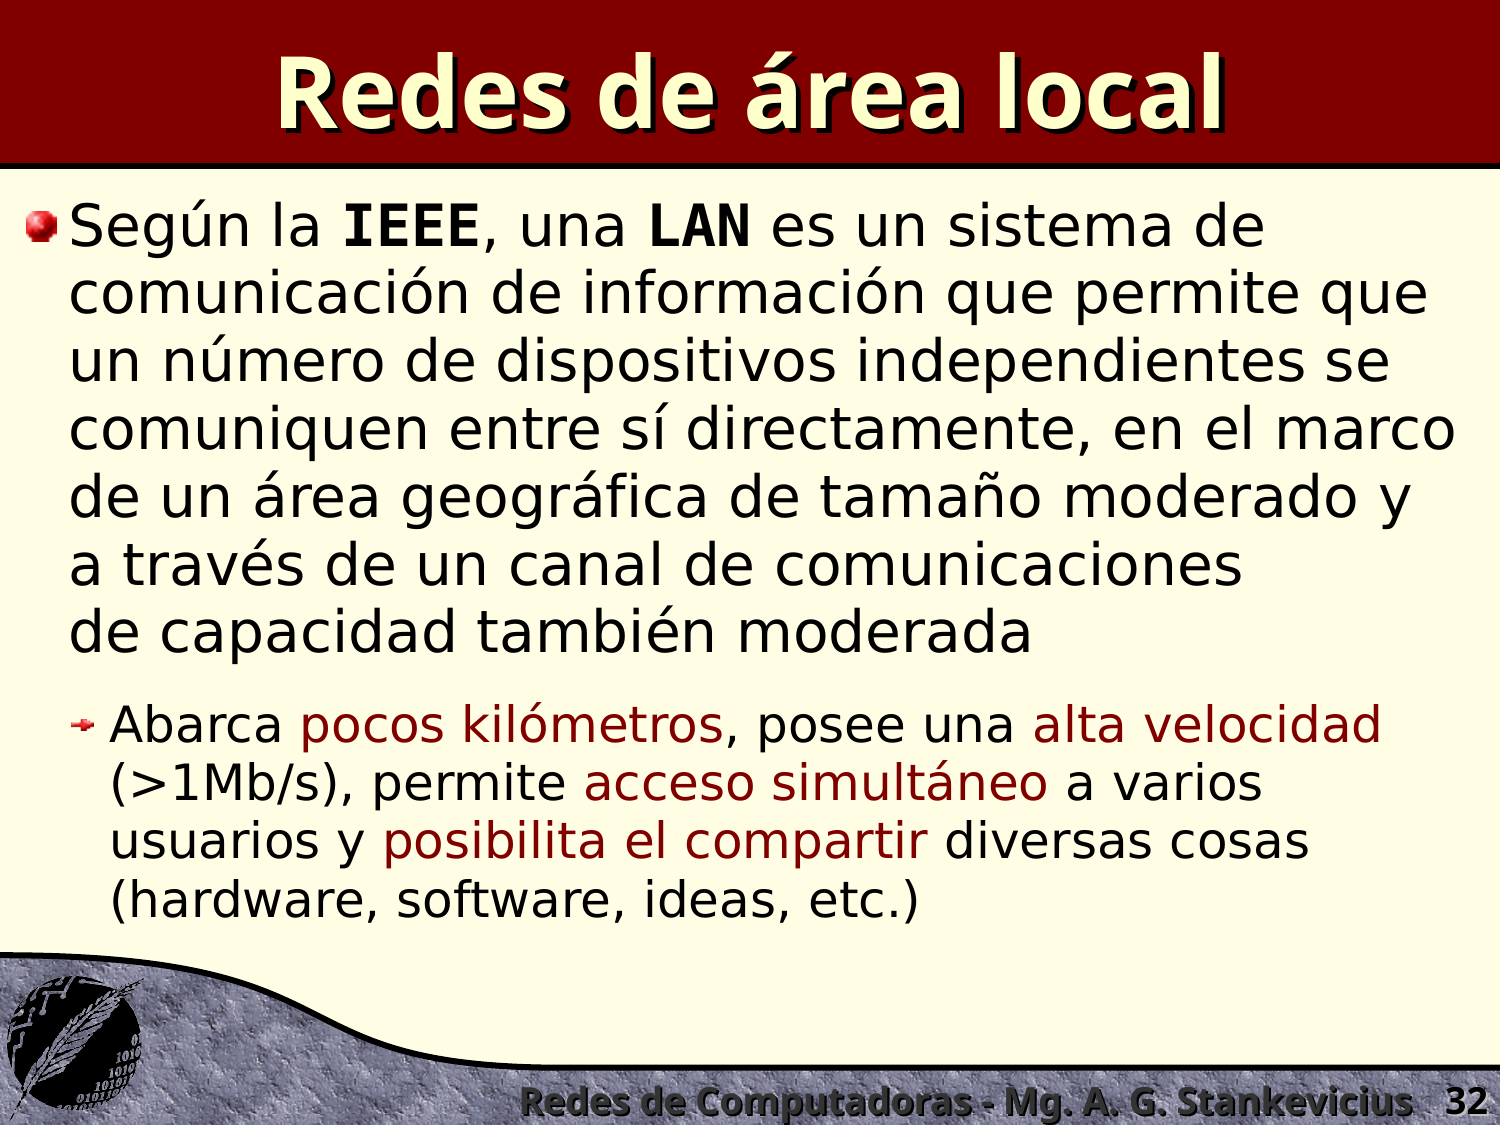

# Redes de área local
Según la IEEE, una LAN es un sistema de comunicación de información que permite que un número de dispositivos independientes se comuniquen entre sí directamente, en el marco de un área geográfica de tamaño moderado y
a través de un canal de comunicaciones
de capacidad también moderada
Abarca pocos kilómetros, posee una alta velocidad (>1Mb/s), permite acceso simultáneo a varios usuarios y posibilita el compartir diversas cosas (hardware, software, ideas, etc.)
32